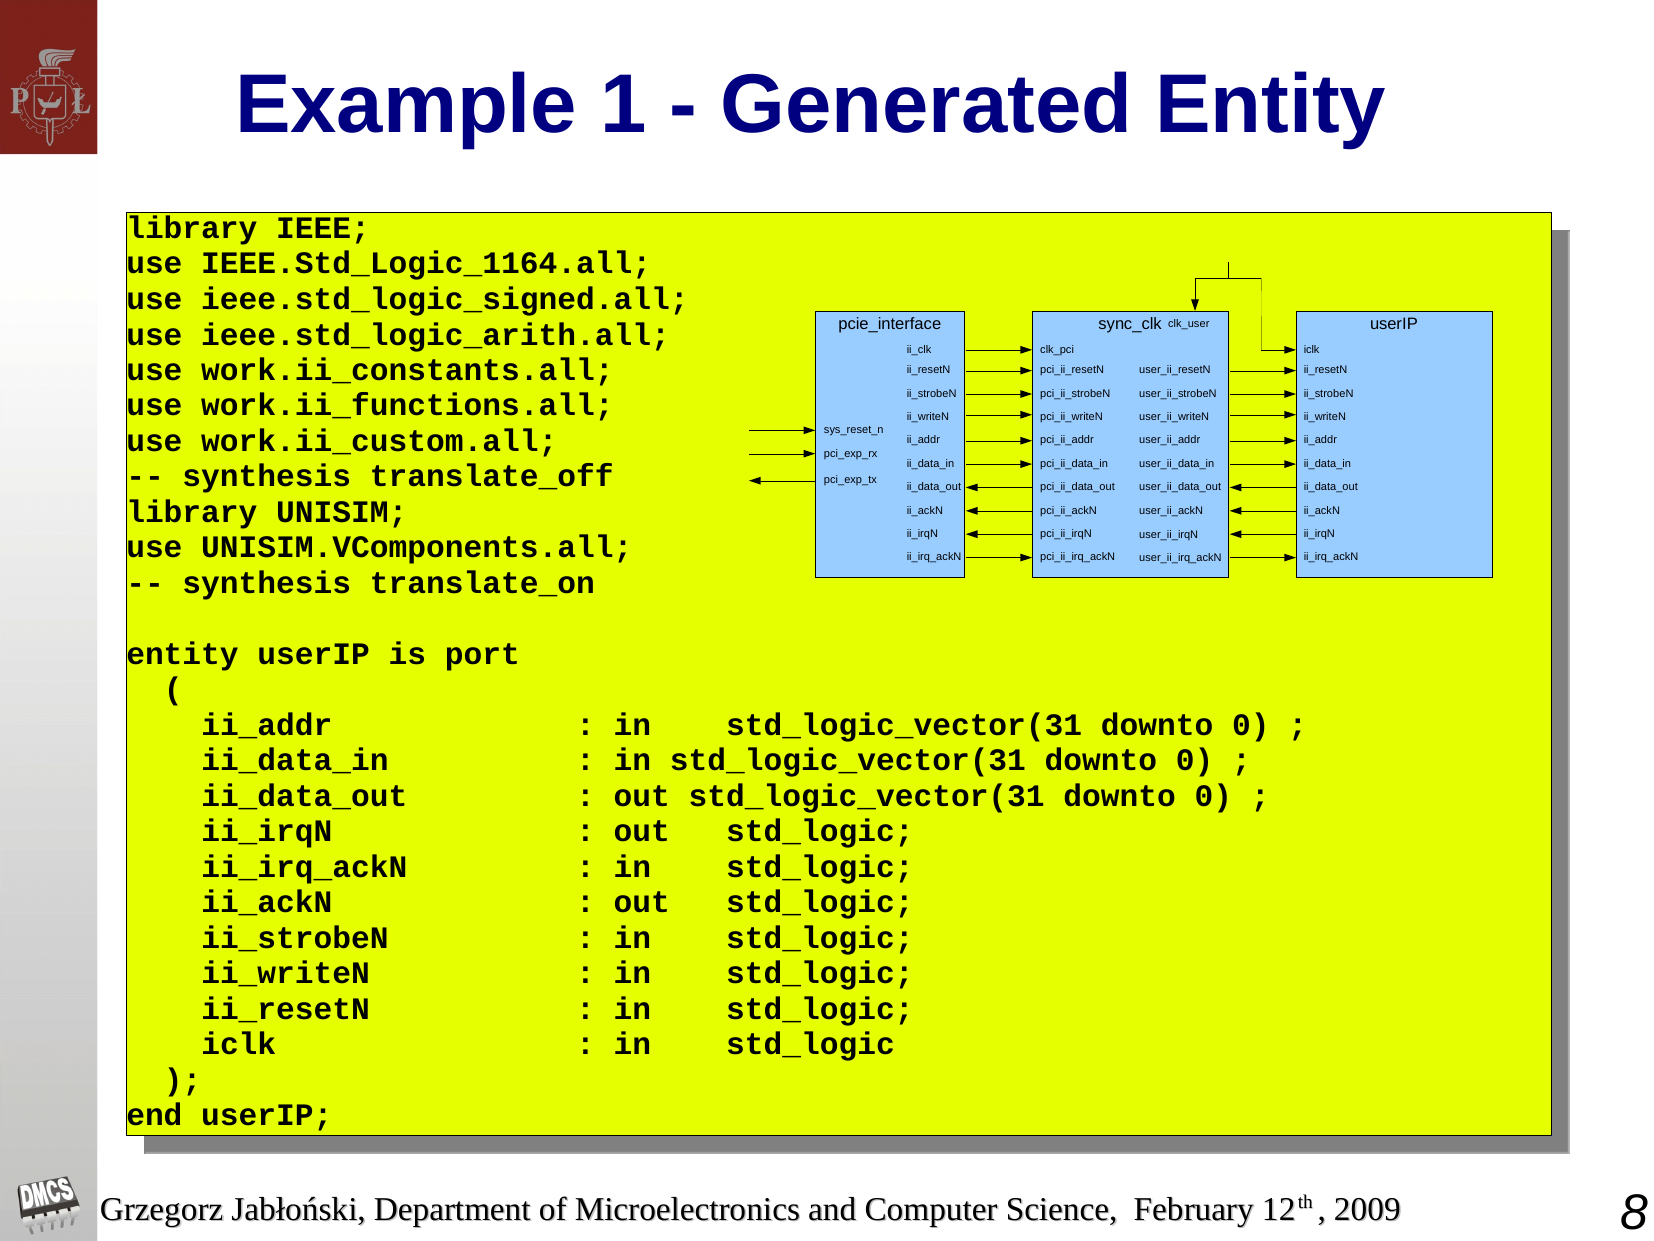

# Example 1 - Generated Entity
library IEEE;
use IEEE.Std_Logic_1164.all;
use ieee.std_logic_signed.all;
use ieee.std_logic_arith.all;
use work.ii_constants.all;
use work.ii_functions.all;
use work.ii_custom.all;
-- synthesis translate_off
library UNISIM;
use UNISIM.VComponents.all;
-- synthesis translate_on
entity userIP is port
 (
 ii_addr : in std_logic_vector(31 downto 0) ;
 ii_data_in : in std_logic_vector(31 downto 0) ;
 ii_data_out : out std_logic_vector(31 downto 0) ;
 ii_irqN : out std_logic;
 ii_irq_ackN : in std_logic;
 ii_ackN : out std_logic;
 ii_strobeN : in std_logic;
 ii_writeN : in std_logic;
 ii_resetN : in std_logic;
 iclk : in std_logic
 );
end userIP;
8